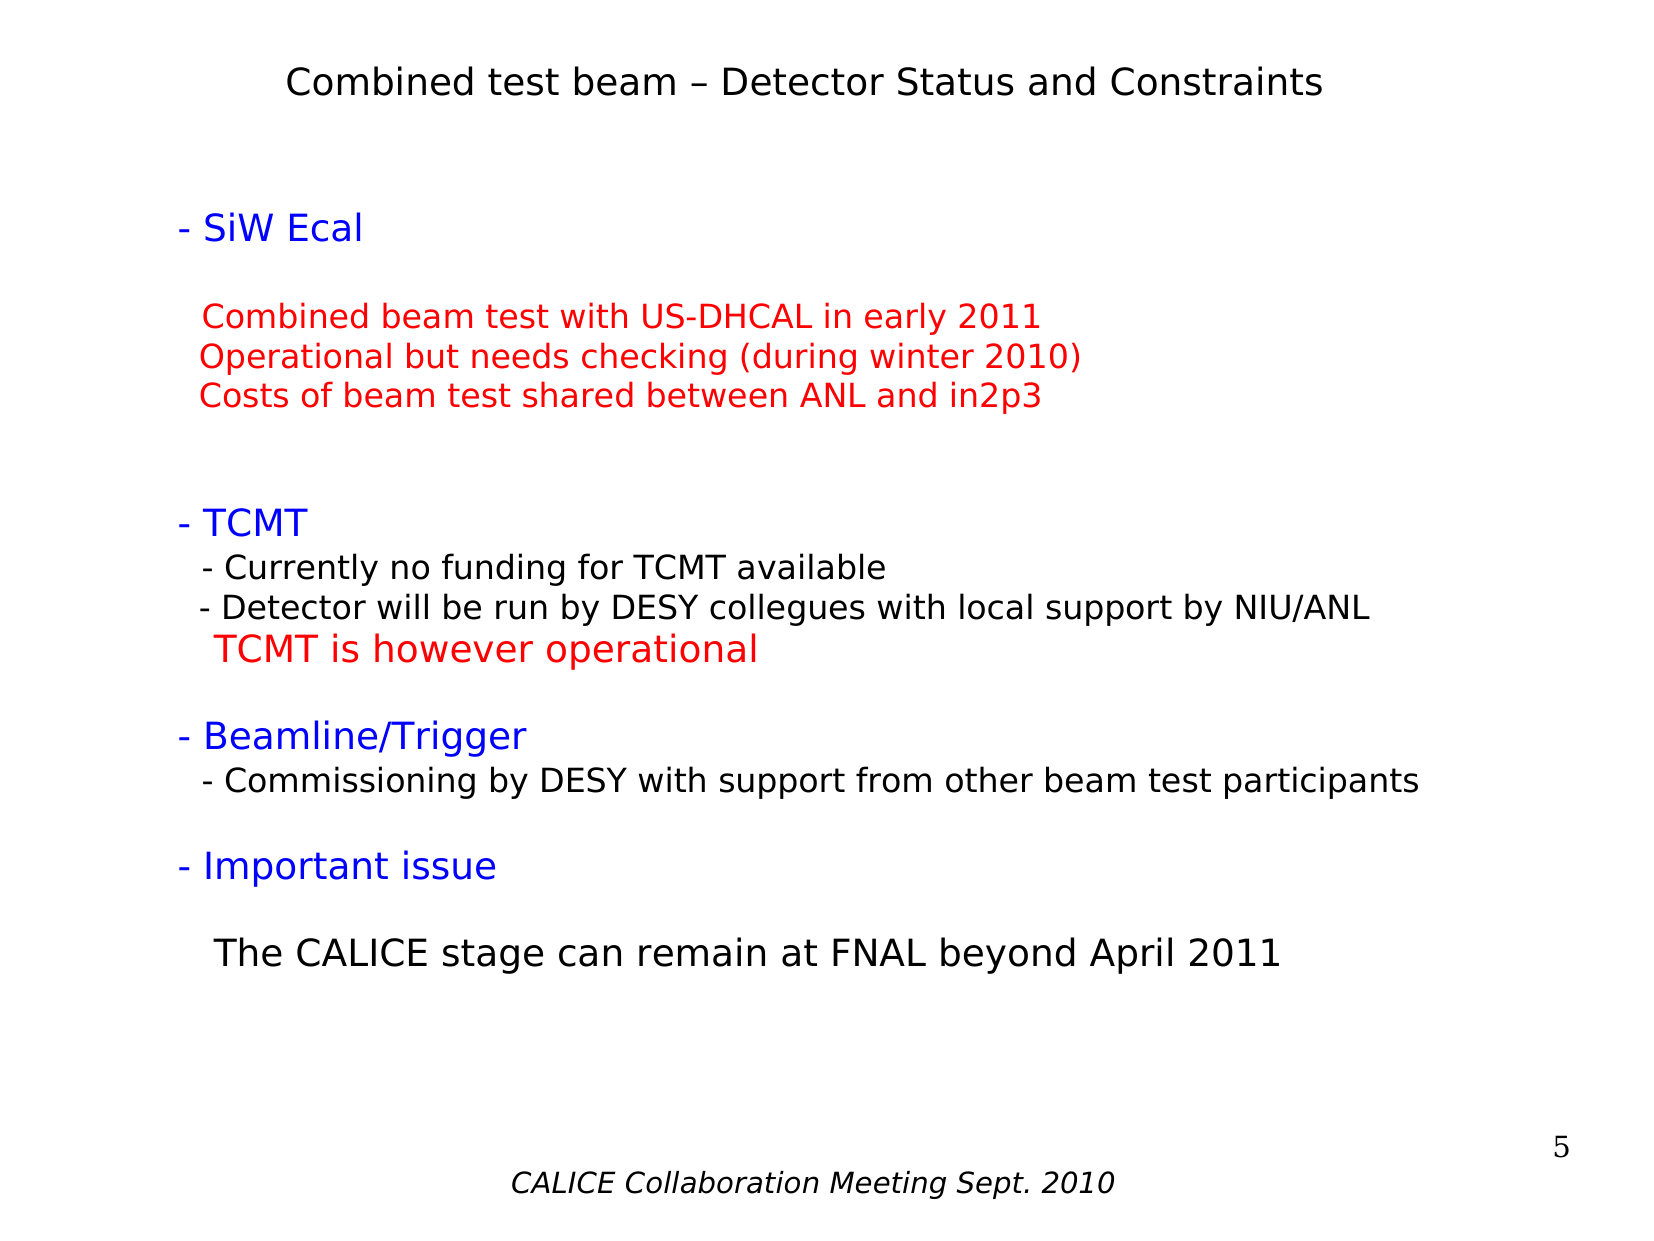

Combined test beam – Detector Status and Constraints
- SiW Ecal
 Combined beam test with US-DHCAL in early 2011
 Operational but needs checking (during winter 2010)
 Costs of beam test shared between ANL and in2p3
- TCMT
 - Currently no funding for TCMT available
 - Detector will be run by DESY collegues with local support by NIU/ANL
 TCMT is however operational
- Beamline/Trigger
 - Commissioning by DESY with support from other beam test participants
- Important issue
 The CALICE stage can remain at FNAL beyond April 2011
5